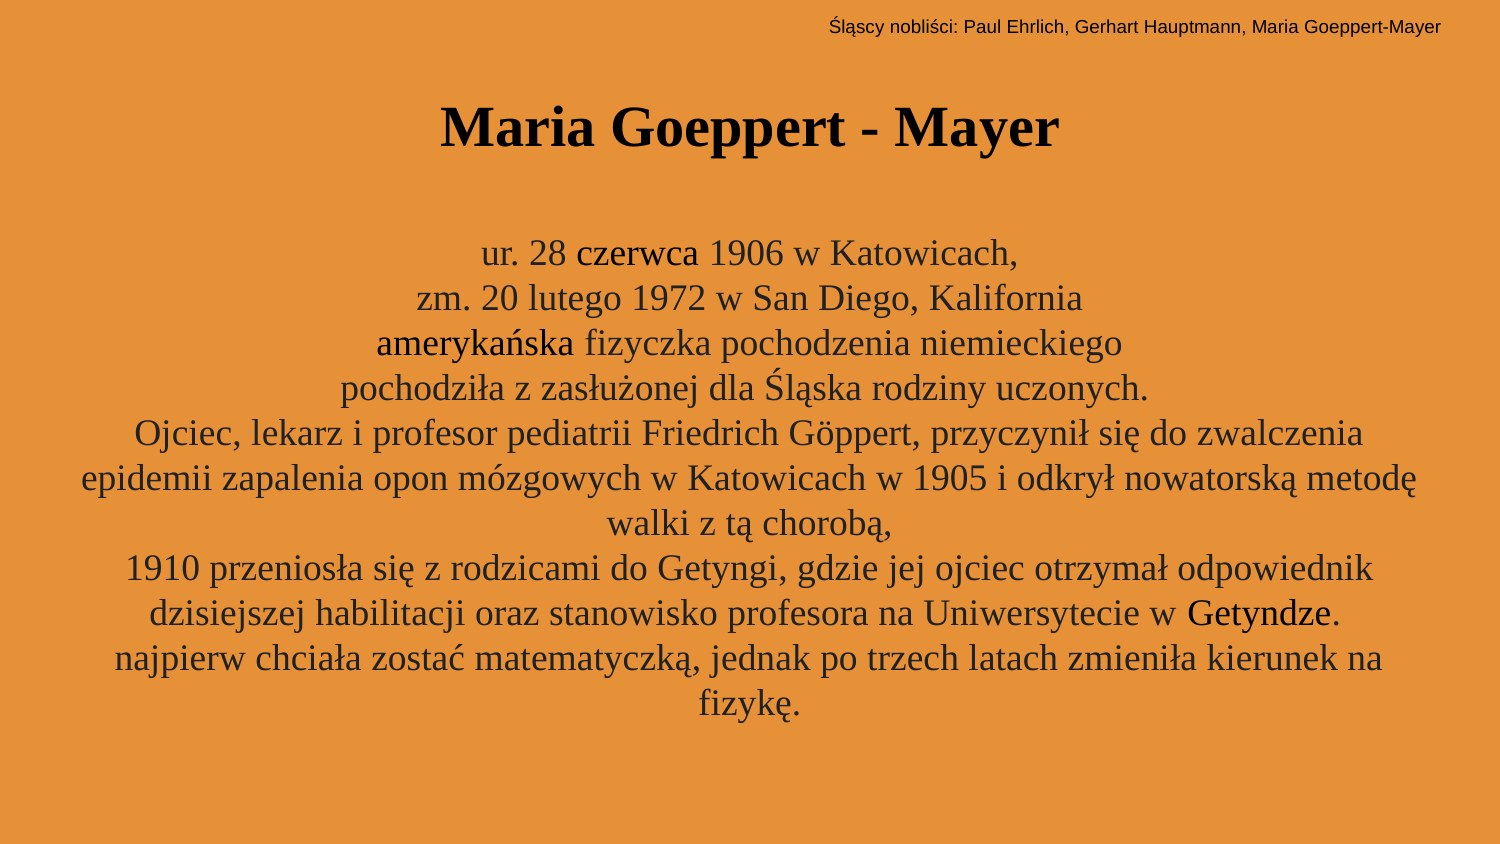

# Maria Goeppert - Mayer ur. 28 czerwca 1906 w Katowicach, zm. 20 lutego 1972 w San Diego, Kalifornia amerykańska fizyczka pochodzenia niemieckiego pochodziła z zasłużonej dla Śląska rodziny uczonych. Ojciec, lekarz i profesor pediatrii Friedrich Göppert, przyczynił się do zwalczenia epidemii zapalenia opon mózgowych w Katowicach w 1905 i odkrył nowatorską metodę walki z tą chorobą, 1910 przeniosła się z rodzicami do Getyngi, gdzie jej ojciec otrzymał odpowiednik dzisiejszej habilitacji oraz stanowisko profesora na Uniwersytecie w Getyndze. najpierw chciała zostać matematyczką, jednak po trzech latach zmieniła kierunek na fizykę.